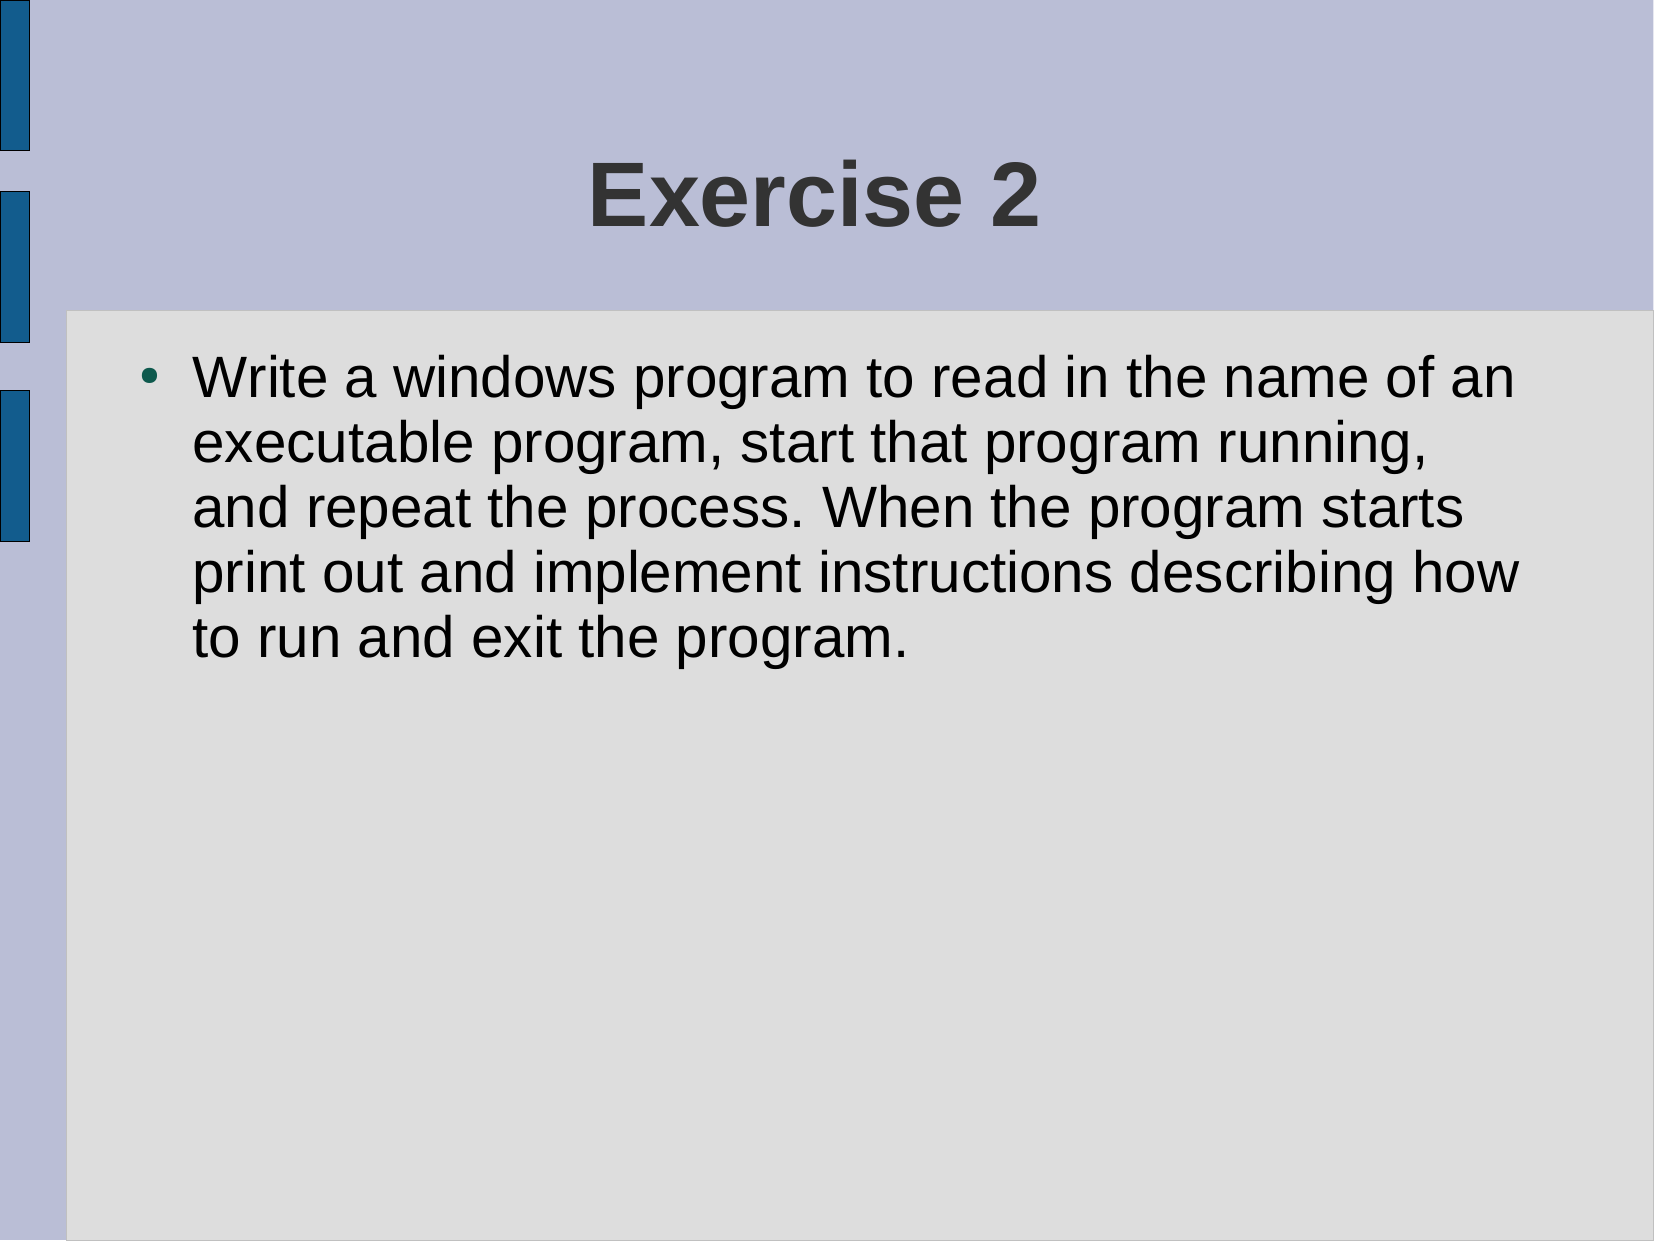

# Exercise 2
Write a windows program to read in the name of an executable program, start that program running, and repeat the process. When the program starts print out and implement instructions describing how to run and exit the program.